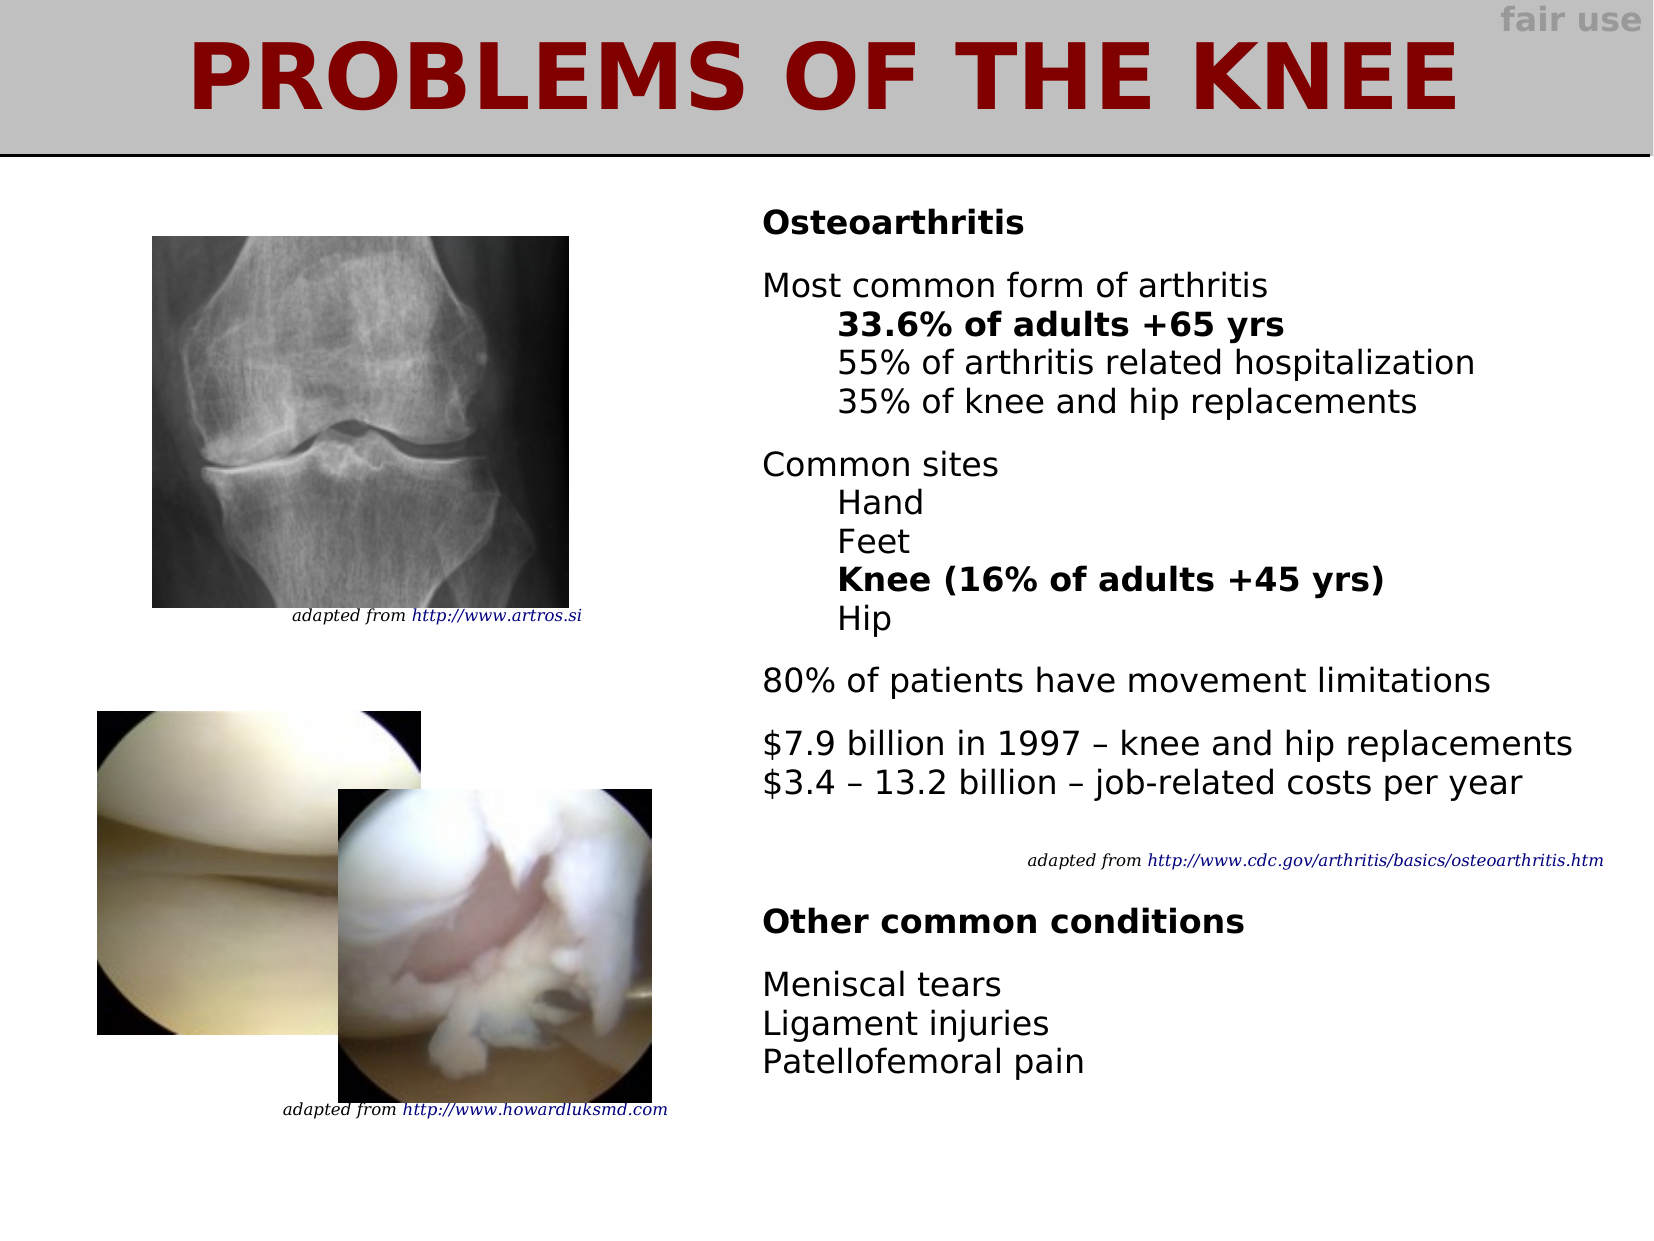

fair use
PROBLEMS OF THE KNEE
Osteoarthritis
Most common form of arthritis
	33.6% of adults +65 yrs
	55% of arthritis related hospitalization
	35% of knee and hip replacements
Common sites
	Hand
	Feet
	Knee (16% of adults +45 yrs)
	Hip
80% of patients have movement limitations
$7.9 billion in 1997 – knee and hip replacements
$3.4 – 13.2 billion – job-related costs per year
Other common conditions
Meniscal tears
Ligament injuries
Patellofemoral pain
adapted from http://www.artros.si
adapted from http://www.howardluksmd.com
adapted from http://www.cdc.gov/arthritis/basics/osteoarthritis.htm